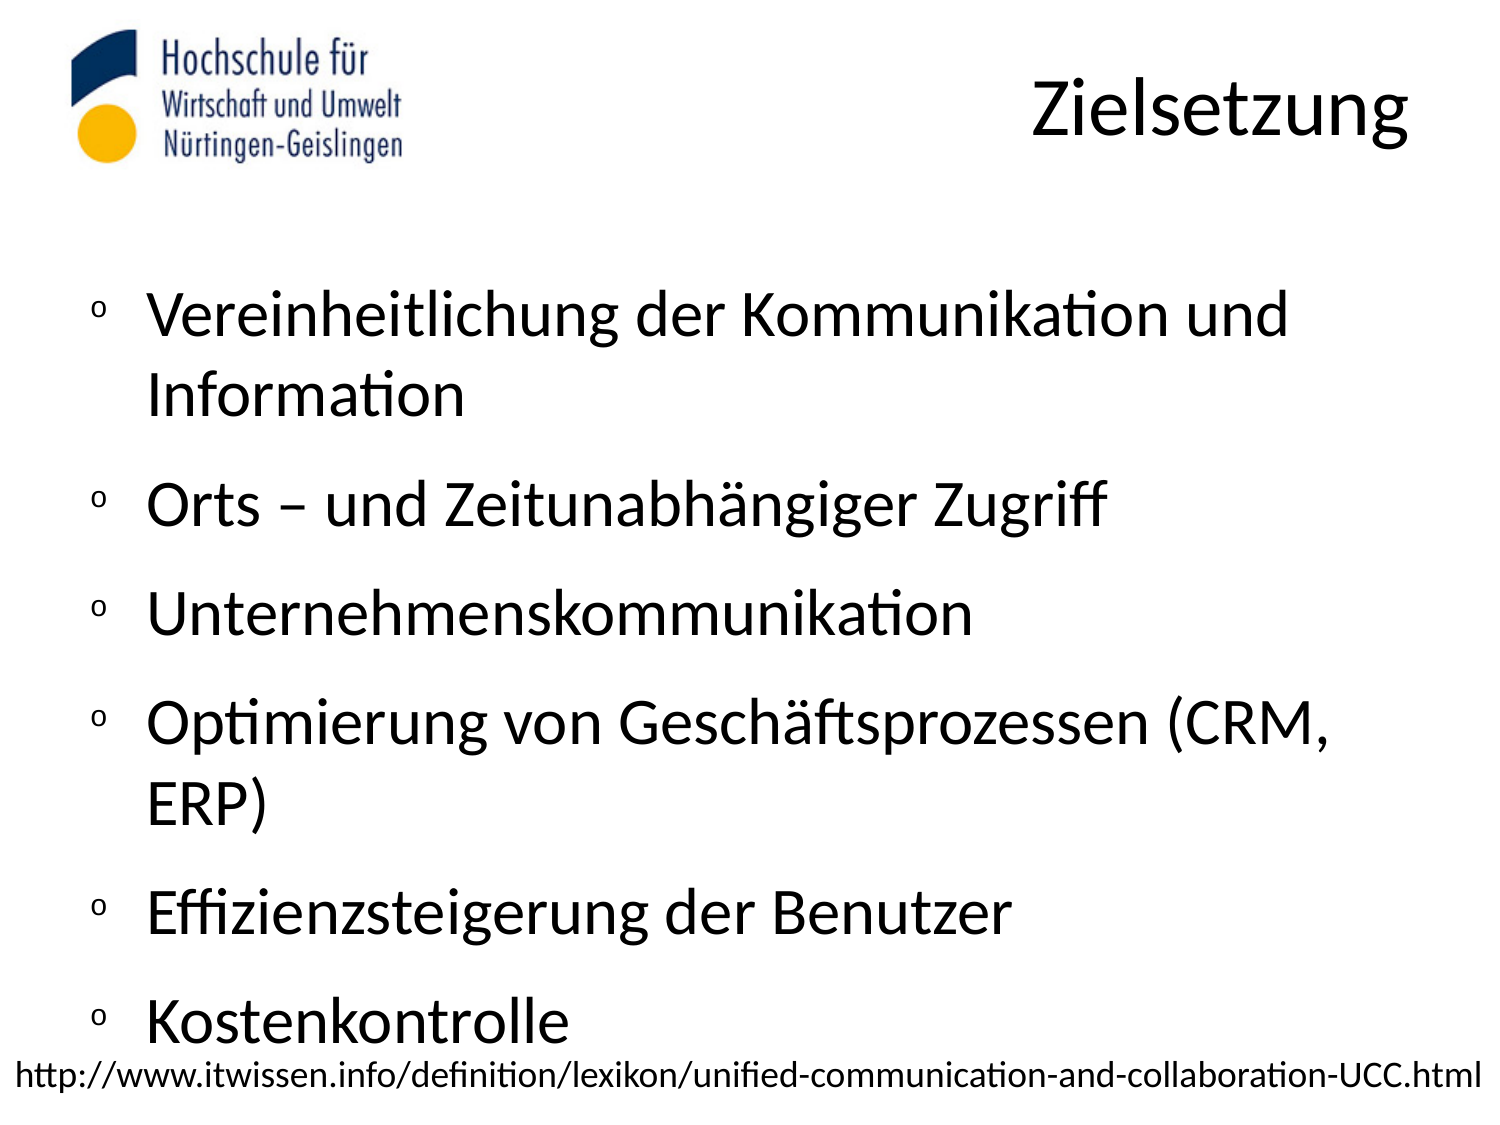

# Zielsetzung
Vereinheitlichung der Kommunikation und Information
Orts – und Zeitunabhängiger Zugriff
Unternehmenskommunikation
Optimierung von Geschäftsprozessen (CRM, ERP)
Effizienzsteigerung der Benutzer
Kostenkontrolle
http://www.itwissen.info/definition/lexikon/unified-communication-and-collaboration-UCC.html